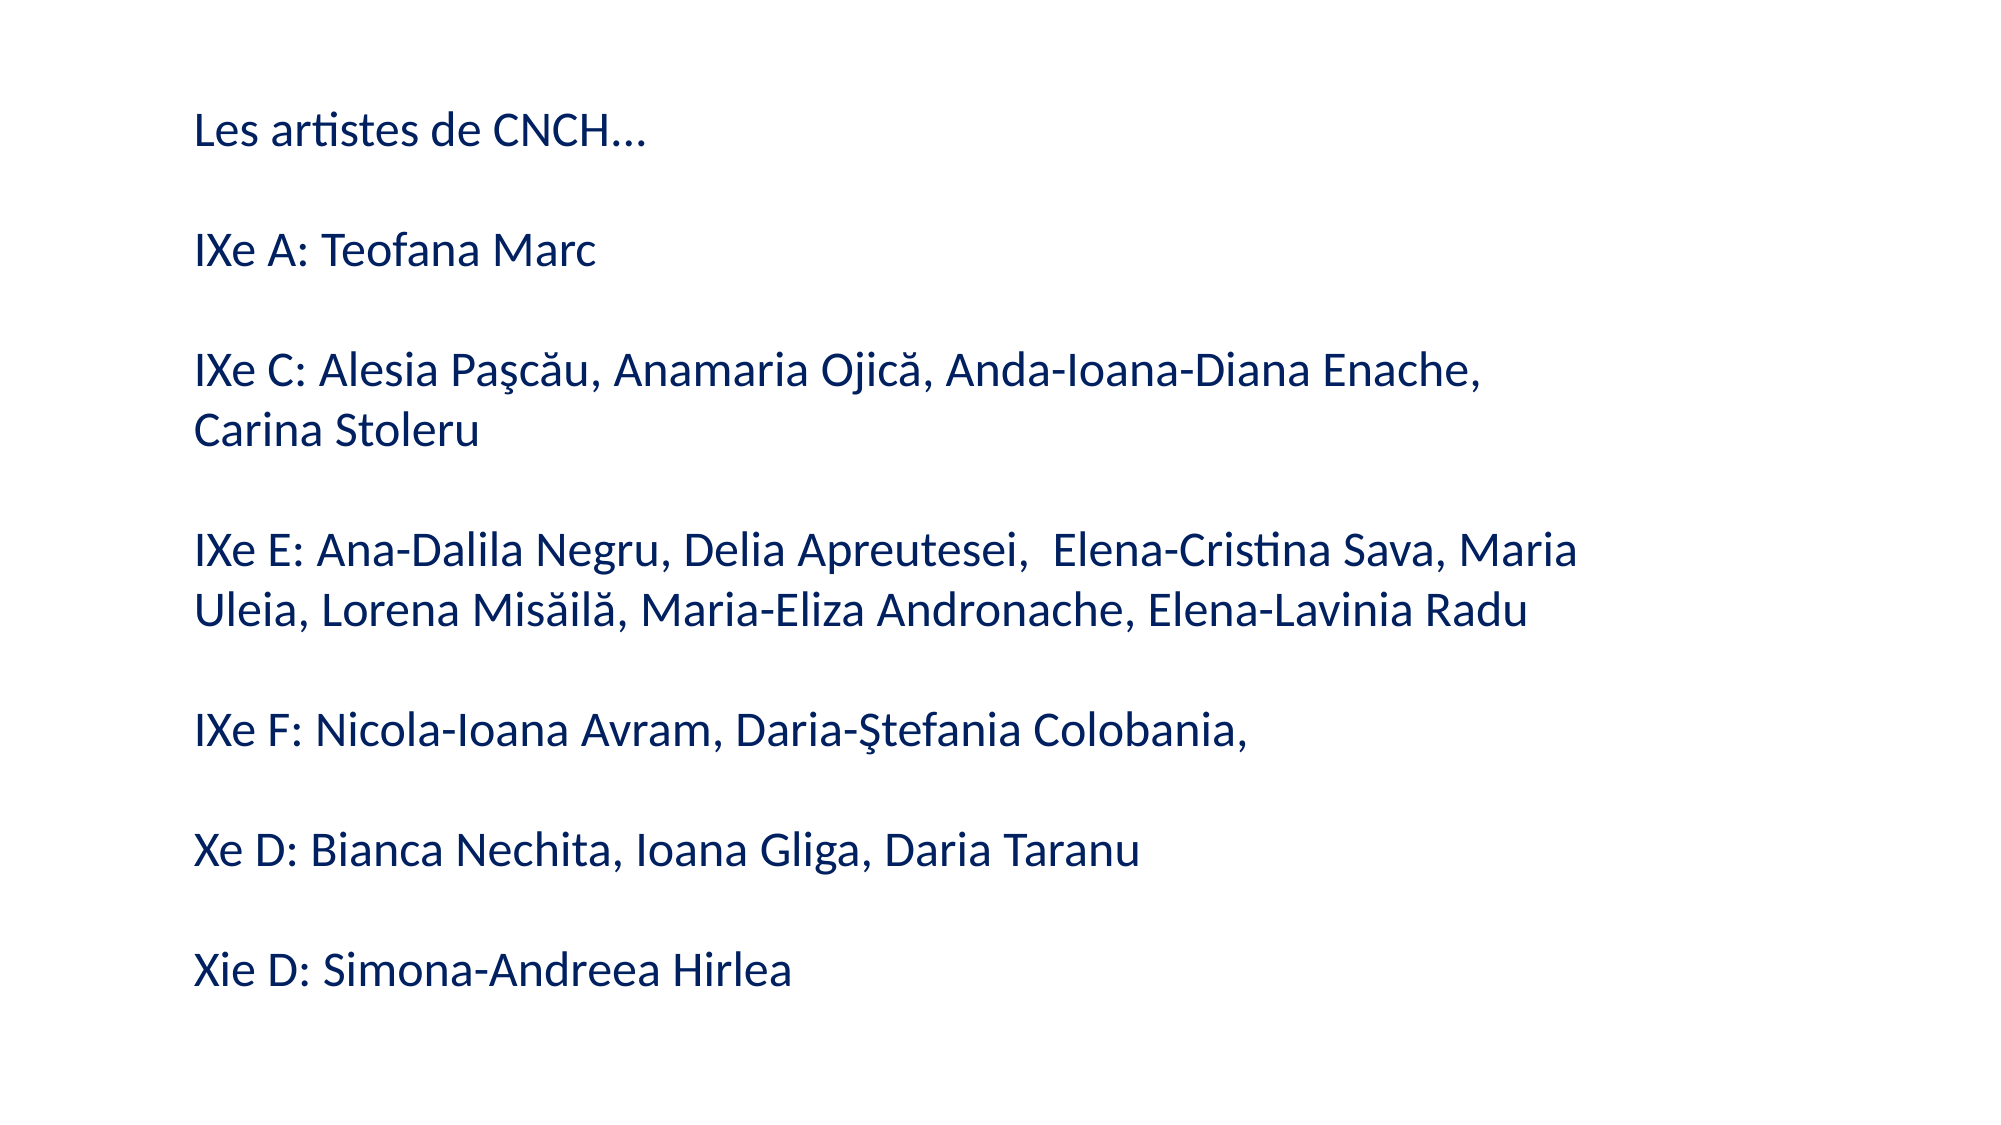

Les artistes de CNCH...
IXe A: Teofana Marc
IXe C: Alesia Paşcău, Anamaria Ojică, Anda-Ioana-Diana Enache, Carina Stoleru
IXe E: Ana-Dalila Negru, Delia Apreutesei, Elena-Cristina Sava, Maria Uleia, Lorena Misăilă, Maria-Eliza Andronache, Elena-Lavinia Radu
IXe F: Nicola-Ioana Avram, Daria-Ştefania Colobania,
Xe D: Bianca Nechita, Ioana Gliga, Daria Taranu
Xie D: Simona-Andreea Hirlea